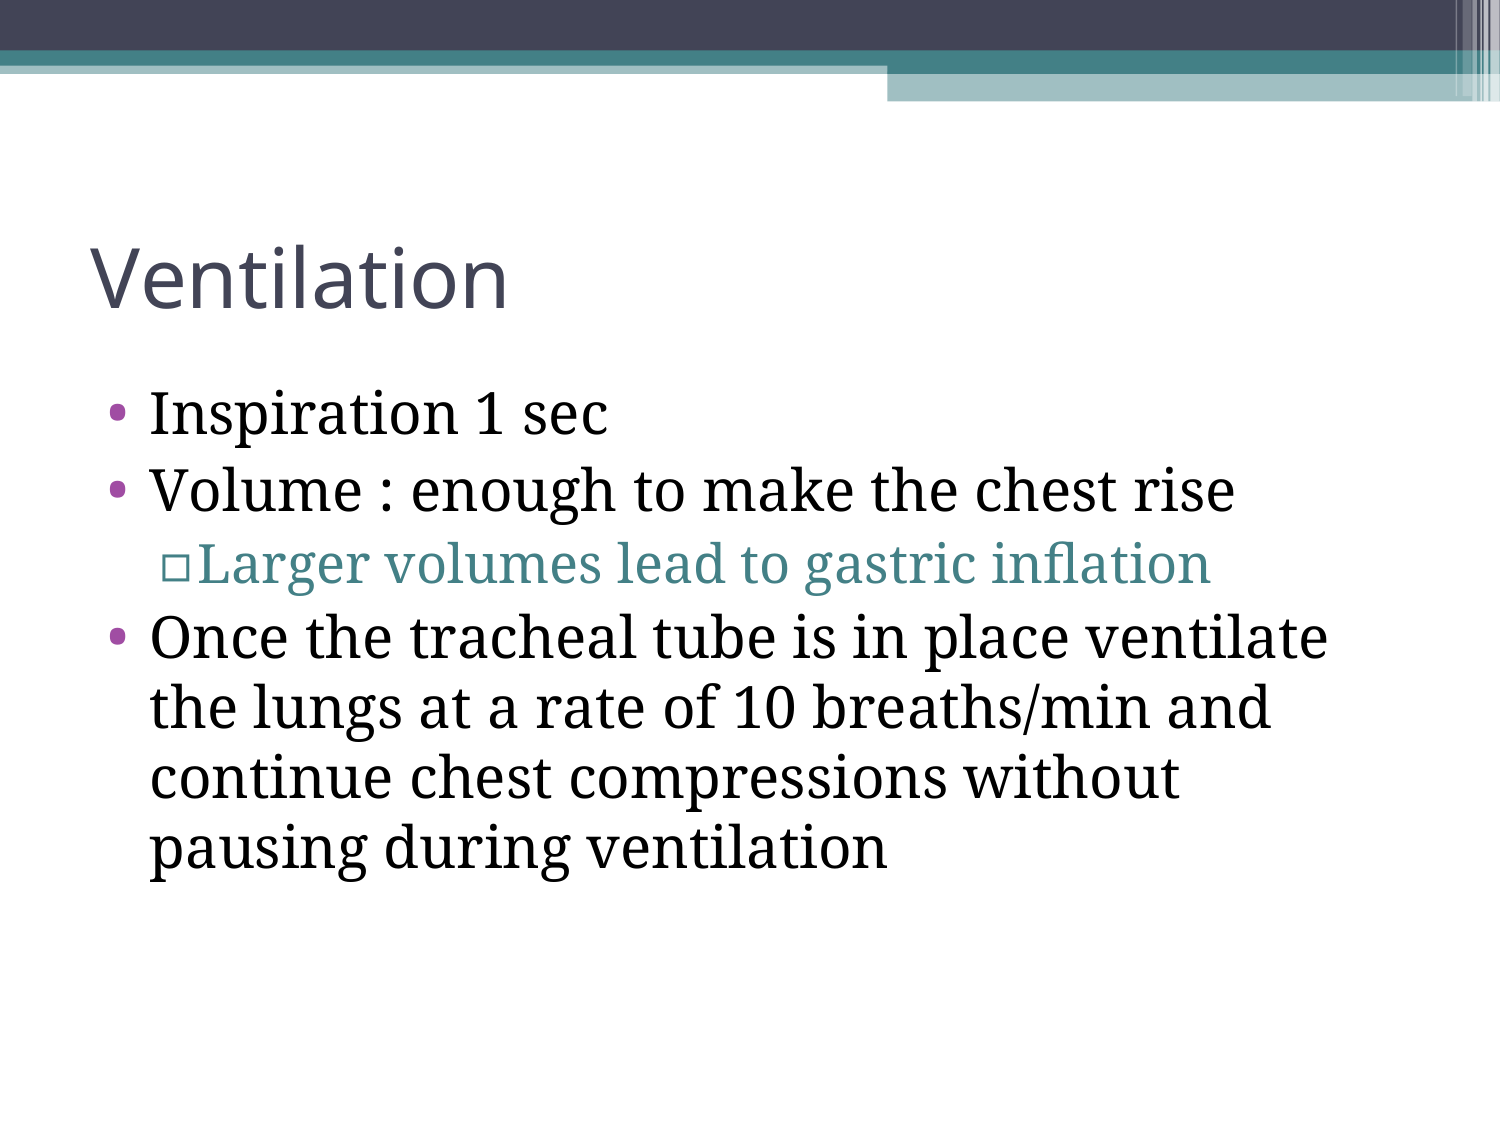

Ventilation
Inspiration 1 sec
Volume : enough to make the chest rise
Larger volumes lead to gastric inflation
Once the tracheal tube is in place ventilate the lungs at a rate of 10 breaths/min and continue chest compressions without pausing during ventilation